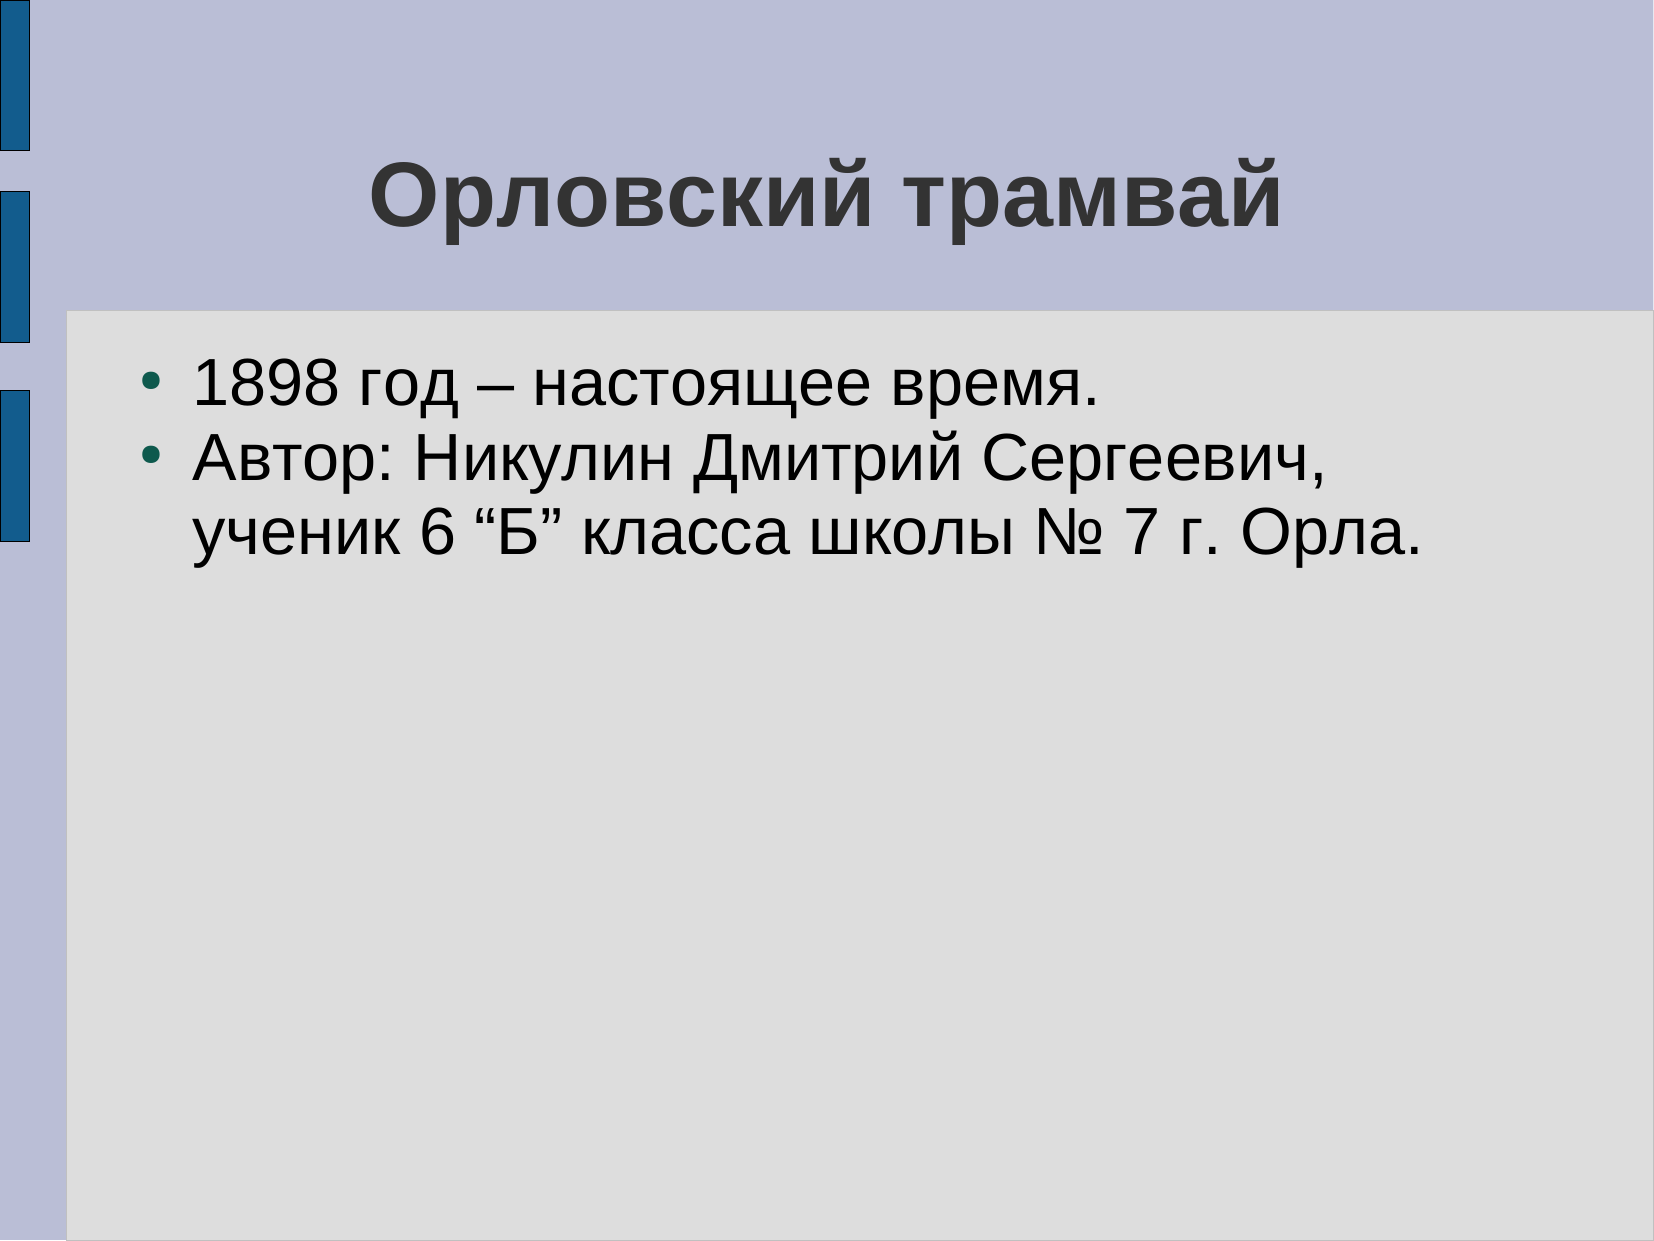

# Орловский трамвай
1898 год – настоящее время.
Автор: Никулин Дмитрий Сергеевич, ученик 6 “Б” класса школы № 7 г. Орла.